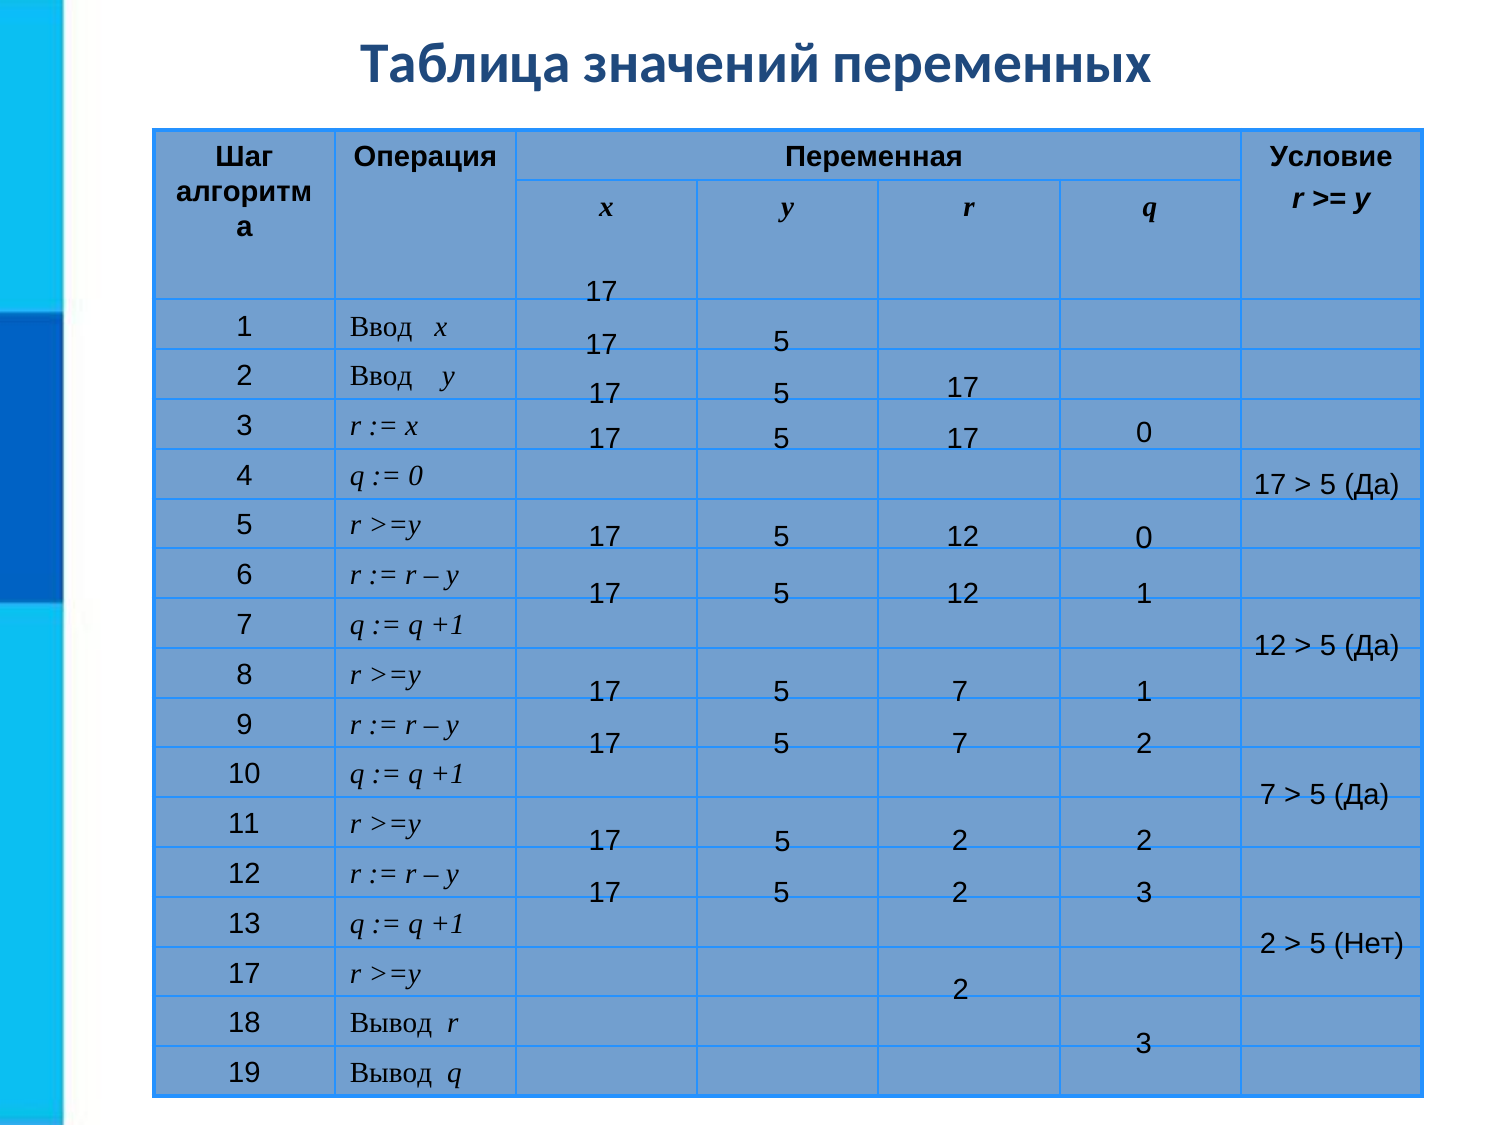

Таблица значений переменных
| Шаг алгоритма | Операция | Переменная | | | | Условие r >= y |
| --- | --- | --- | --- | --- | --- | --- |
| | | x | y | r | q | |
| 1 | Ввод x | | | | | |
| 2 | Ввод y | | | | | |
| 3 | r := x | | | | | |
| 4 | q := 0 | | | | | |
| 5 | r >=y | | | | | |
| 6 | r := r – y | | | | | |
| 7 | q := q +1 | | | | | |
| 8 | r >=y | | | | | |
| 9 | r := r – y | | | | | |
| 10 | q := q +1 | | | | | |
| 11 | r >=y | | | | | |
| 12 | r := r – y | | | | | |
| 13 | q := q +1 | | | | | |
| 17 | r >=y | | | | | |
| 18 | Вывод r | | | | | |
| 19 | Вывод q | | | | | |
17
5
17
17
17
5
0
17
5
17
17 > 5 (Да)
17
5
12
0
17
5
12
1
12 > 5 (Да)
17
5
7
1
17
5
7
2
7 > 5 (Да)
17
2
2
5
17
5
2
3
2 > 5 (Нет)
2
3